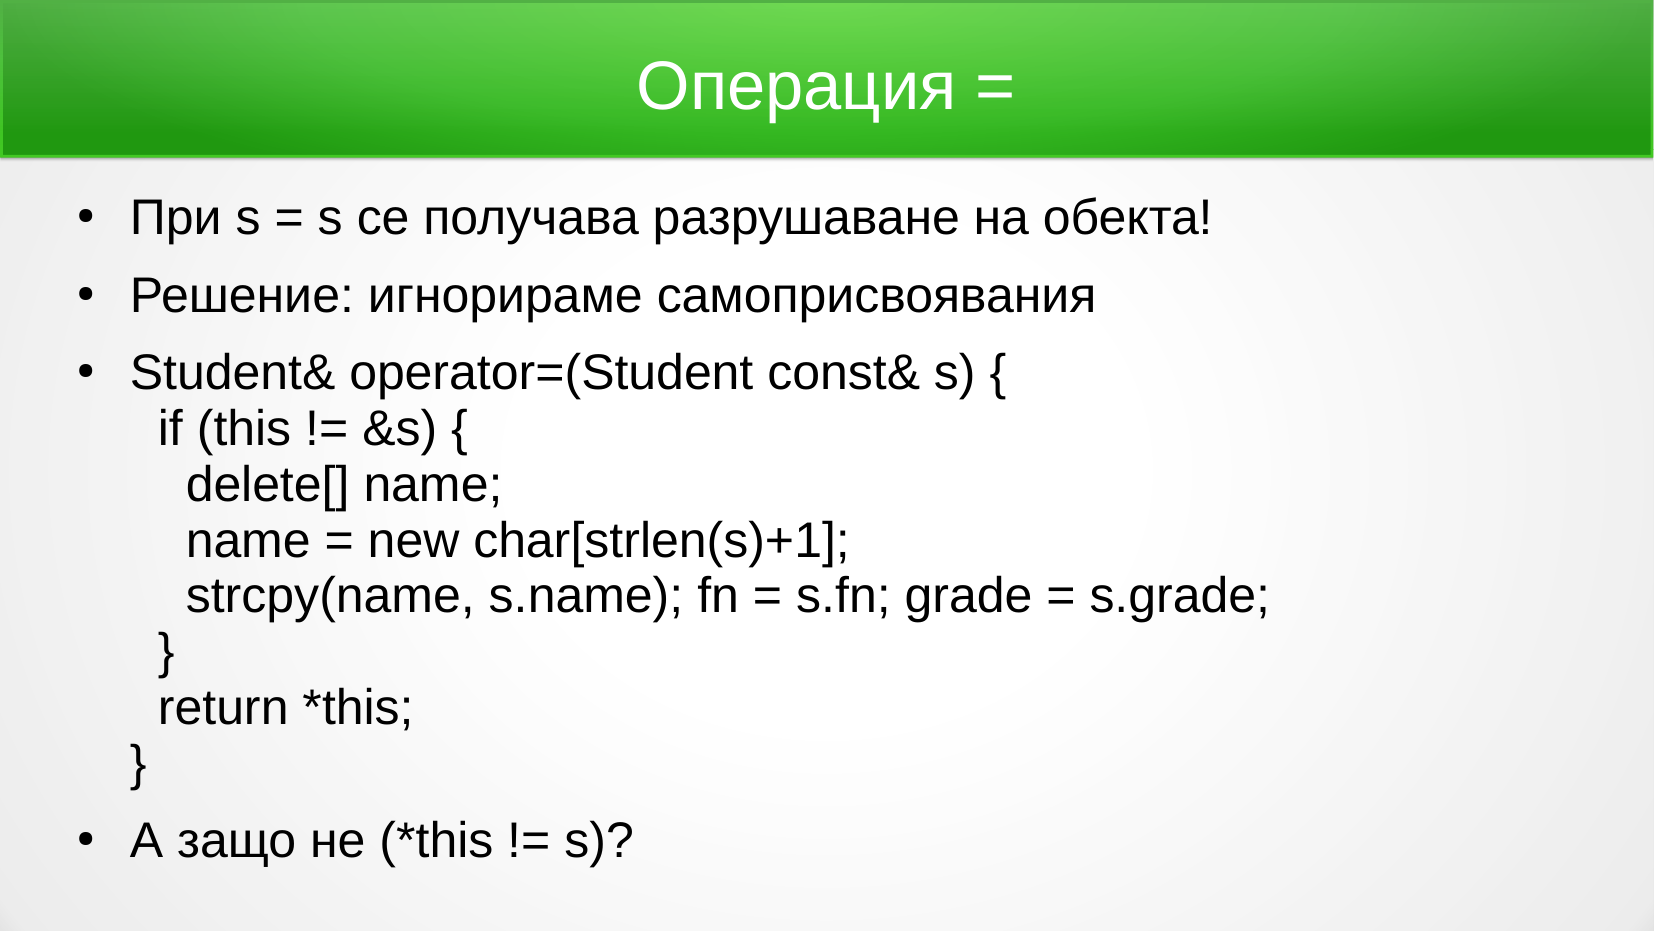

# Операция =
При s = s се получава разрушаване на обекта!
Решение: игнорираме самоприсвоявания
Student& operator=(Student const& s) {
 if (this != &s) {
 delete[] name;
 name = new char[strlen(s)+1];
 strcpy(name, s.name); fn = s.fn; grade = s.grade;
 }
 return *this;
}
А защо не (*this != s)?